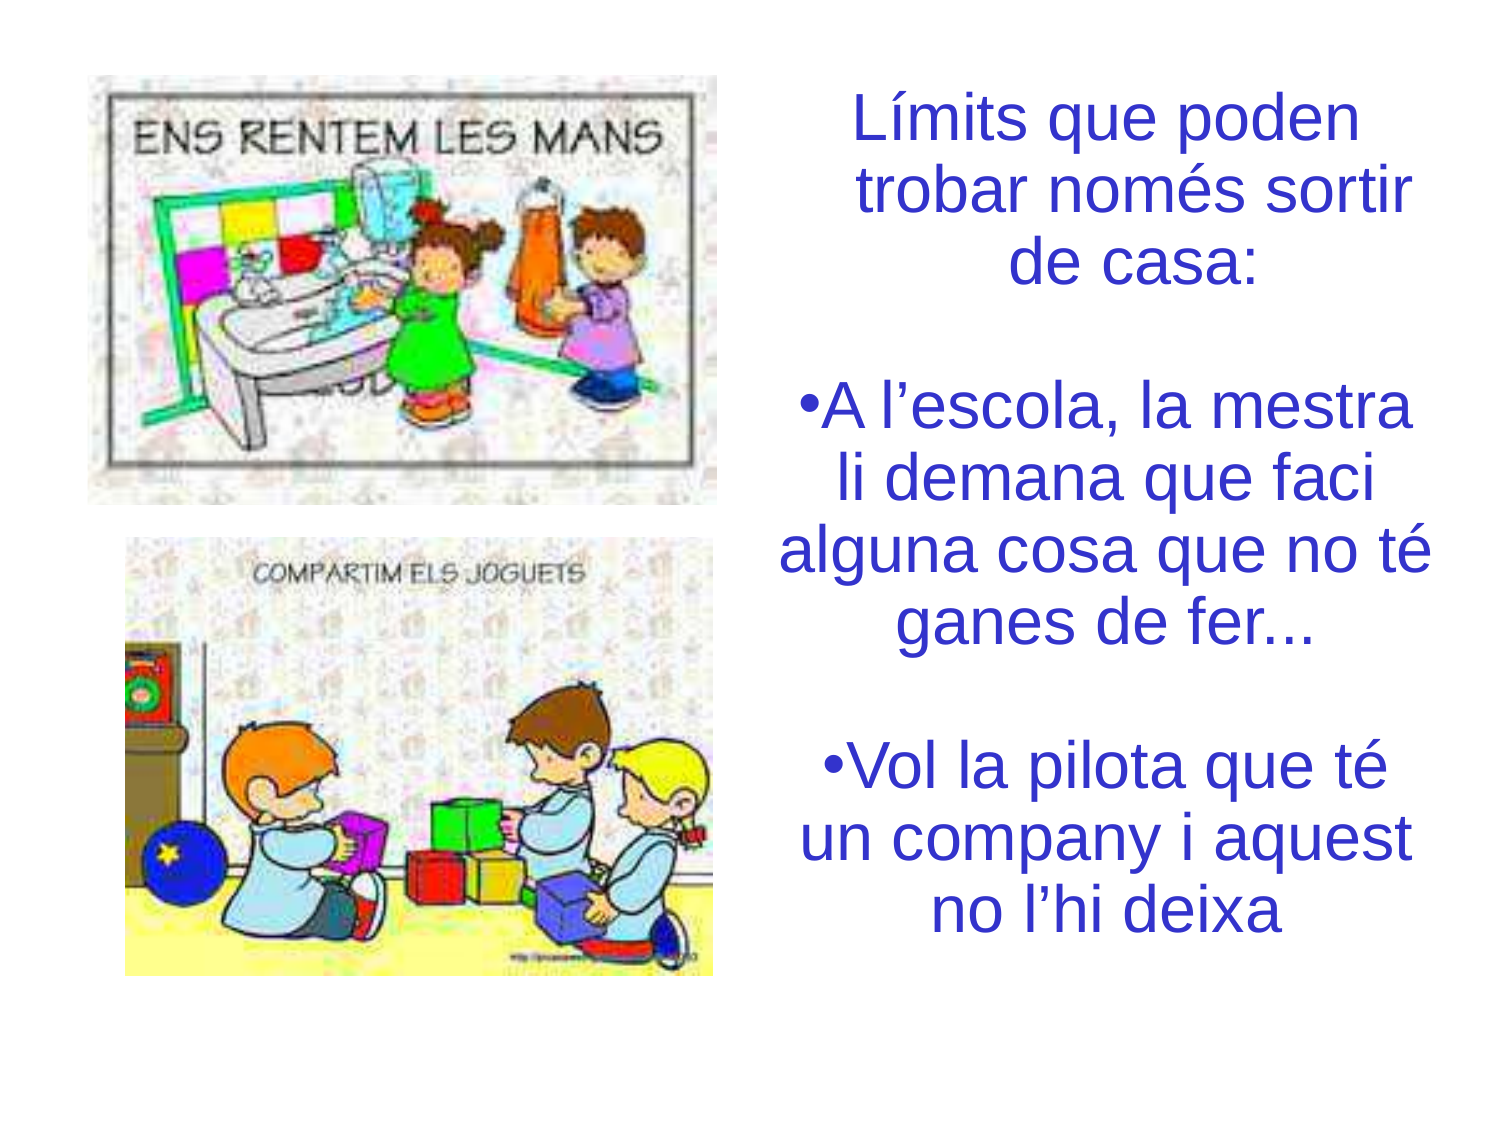

# Límits que poden trobar només sortir de casa:
A l’escola, la mestra li demana que faci alguna cosa que no té ganes de fer...
Vol la pilota que té un company i aquest no l’hi deixa